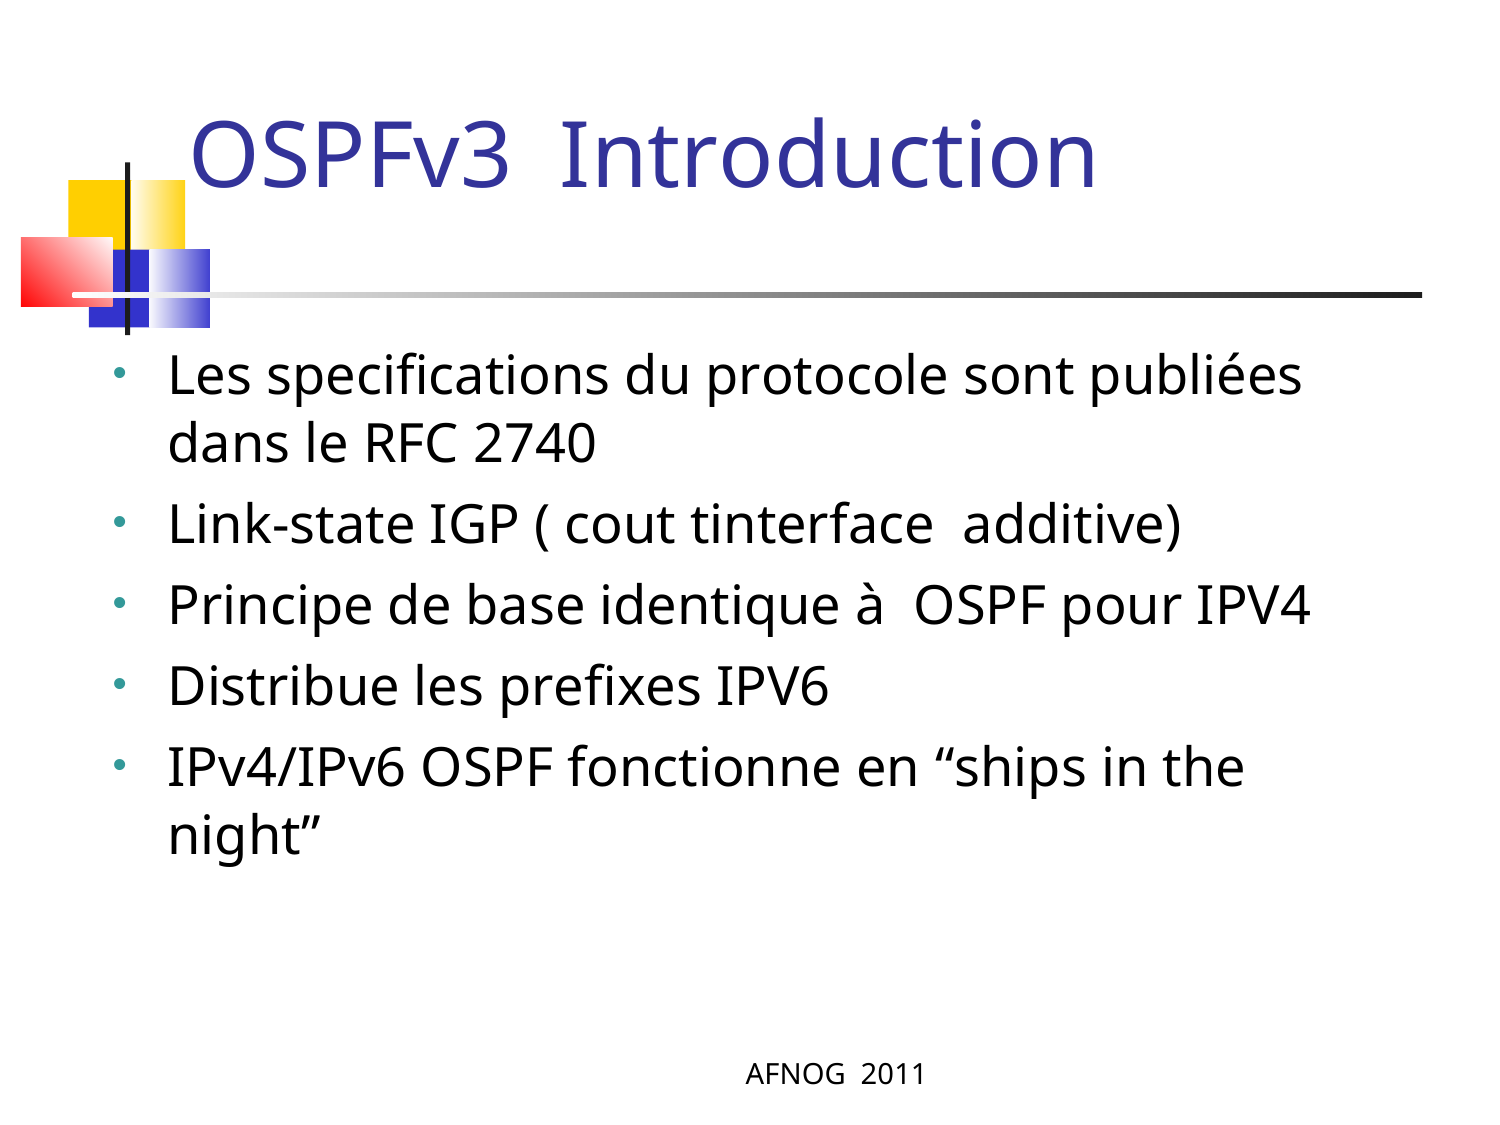

# OSPFv3 Introduction
Les specifications du protocole sont publiées dans le RFC 2740
Link-state IGP ( cout tinterface additive)‏
Principe de base identique à OSPF pour IPV4
Distribue les prefixes IPV6
IPv4/IPv6 OSPF fonctionne en “ships in the night”
AFNOG 2011